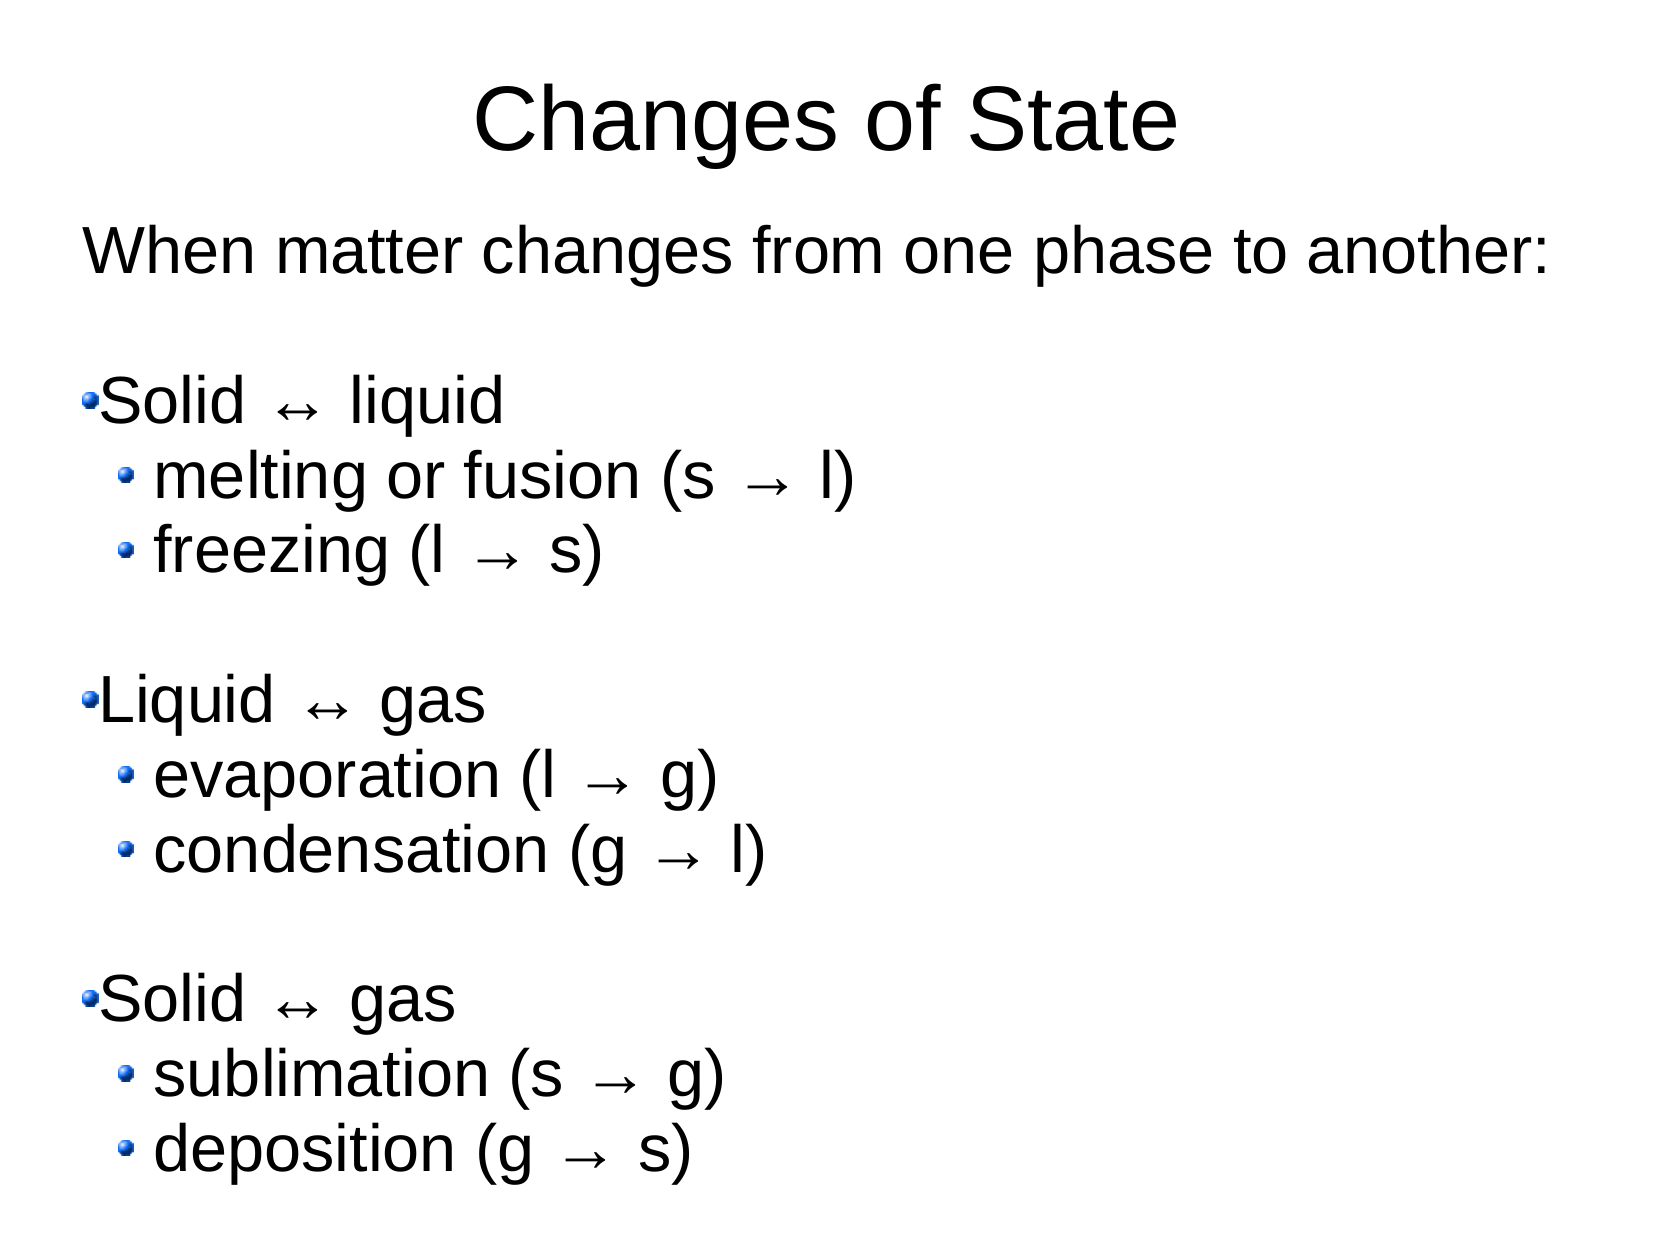

# Changes of State
When matter changes from one phase to another:
Solid ↔ liquid
melting or fusion (s → l)
freezing (l → s)
Liquid ↔ gas
evaporation (l → g)
condensation (g → l)
Solid ↔ gas
sublimation (s → g)
deposition (g → s)